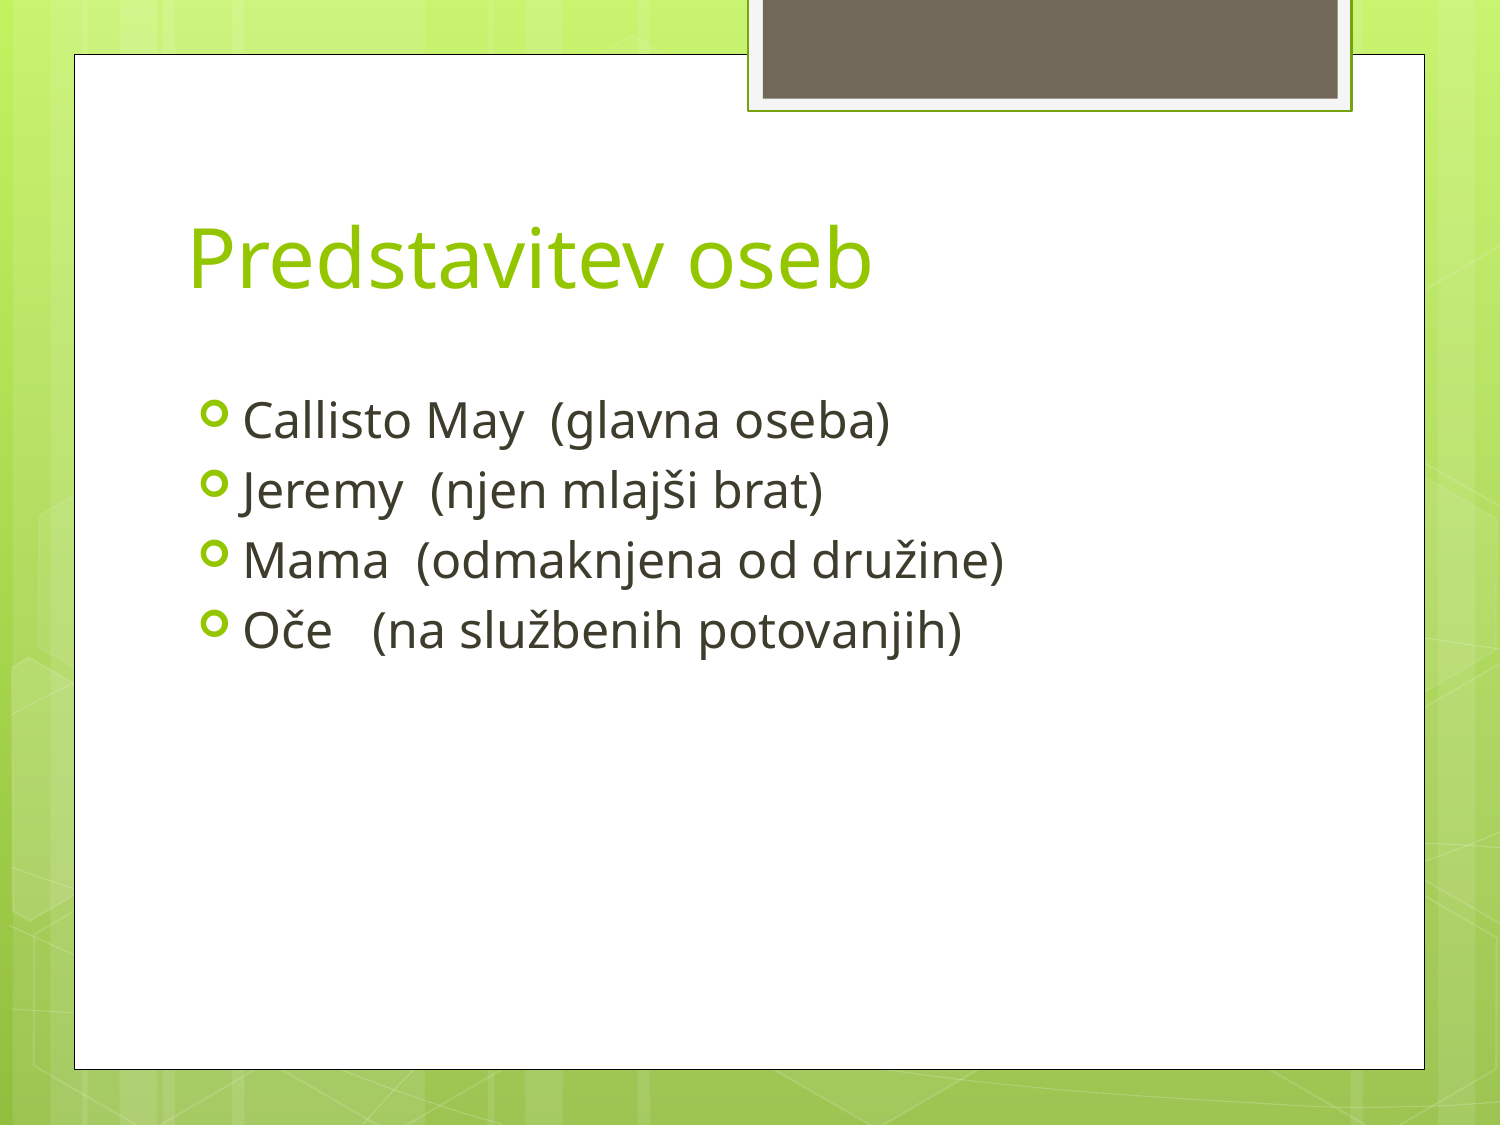

# Predstavitev oseb
Callisto May (glavna oseba)
Jeremy (njen mlajši brat)
Mama (odmaknjena od družine)
Oče (na službenih potovanjih)